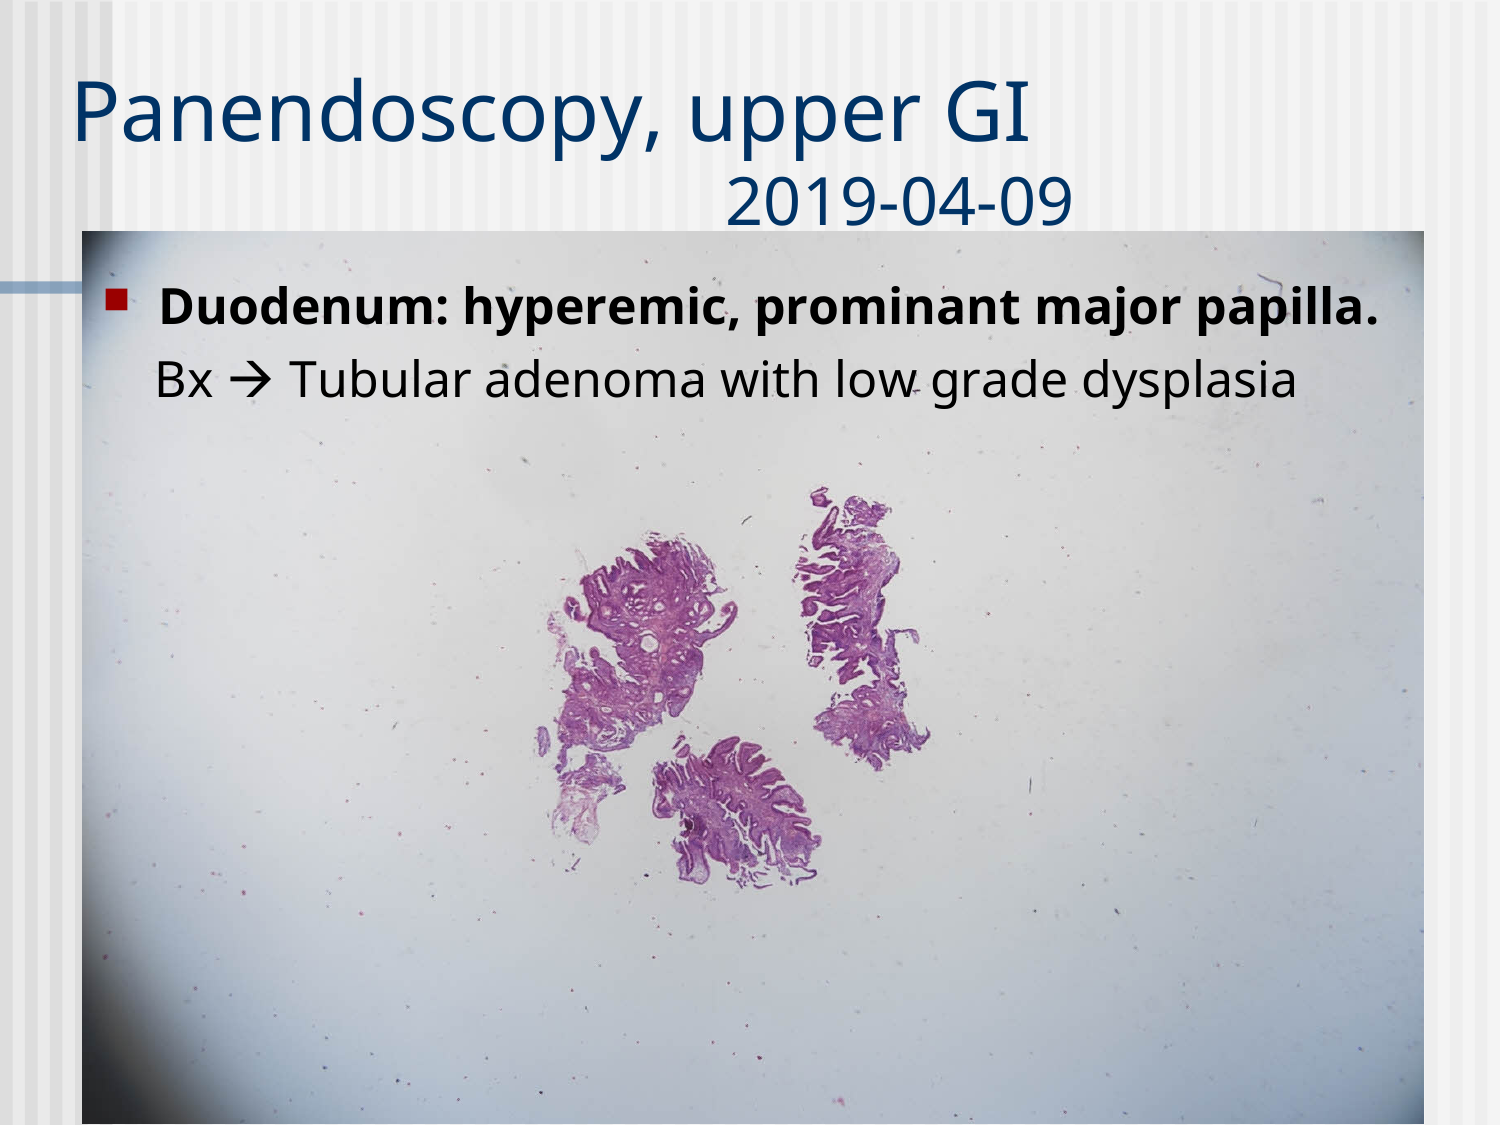

# Panendoscopy, upper GI 2019-04-09
Duodenum: hyperemic, prominant major papilla.
 Bx  Tubular adenoma with low grade dysplasia